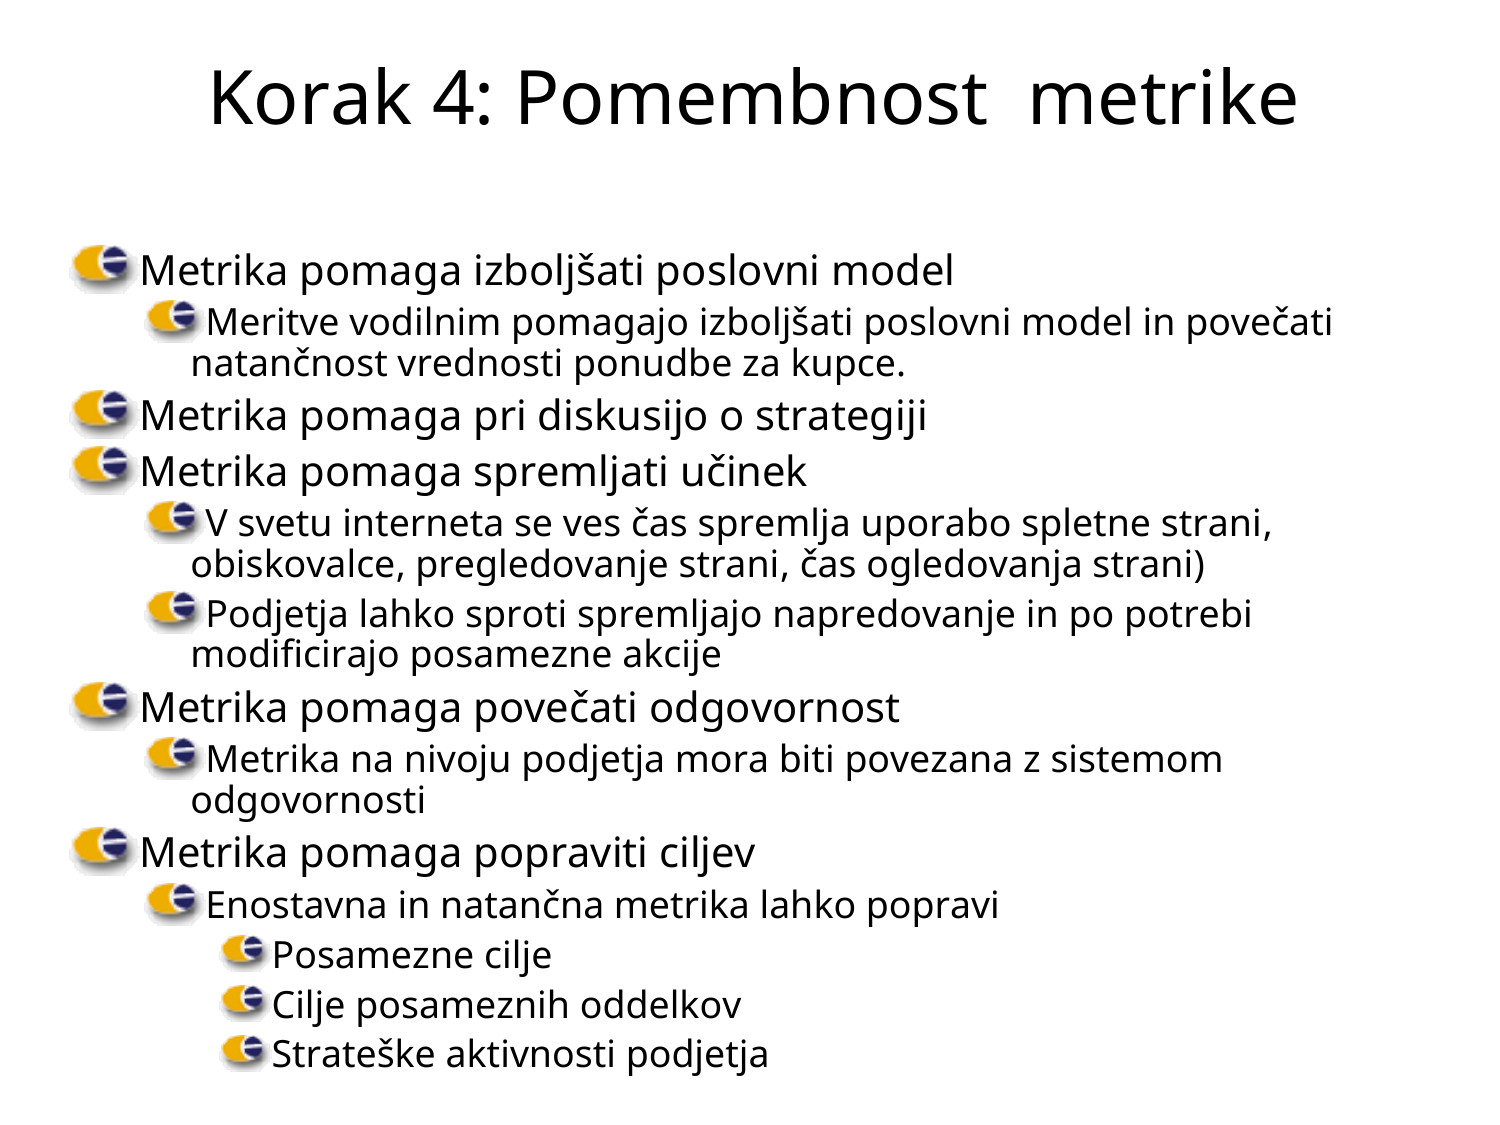

# Korak 4: Pomembnost metrike
Metrika pomaga izboljšati poslovni model
Meritve vodilnim pomagajo izboljšati poslovni model in povečati natančnost vrednosti ponudbe za kupce.
Metrika pomaga pri diskusijo o strategiji
Metrika pomaga spremljati učinek
V svetu interneta se ves čas spremlja uporabo spletne strani, obiskovalce, pregledovanje strani, čas ogledovanja strani)
Podjetja lahko sproti spremljajo napredovanje in po potrebi modificirajo posamezne akcije
Metrika pomaga povečati odgovornost
Metrika na nivoju podjetja mora biti povezana z sistemom odgovornosti
Metrika pomaga popraviti ciljev
Enostavna in natančna metrika lahko popravi
Posamezne cilje
Cilje posameznih oddelkov
Strateške aktivnosti podjetja